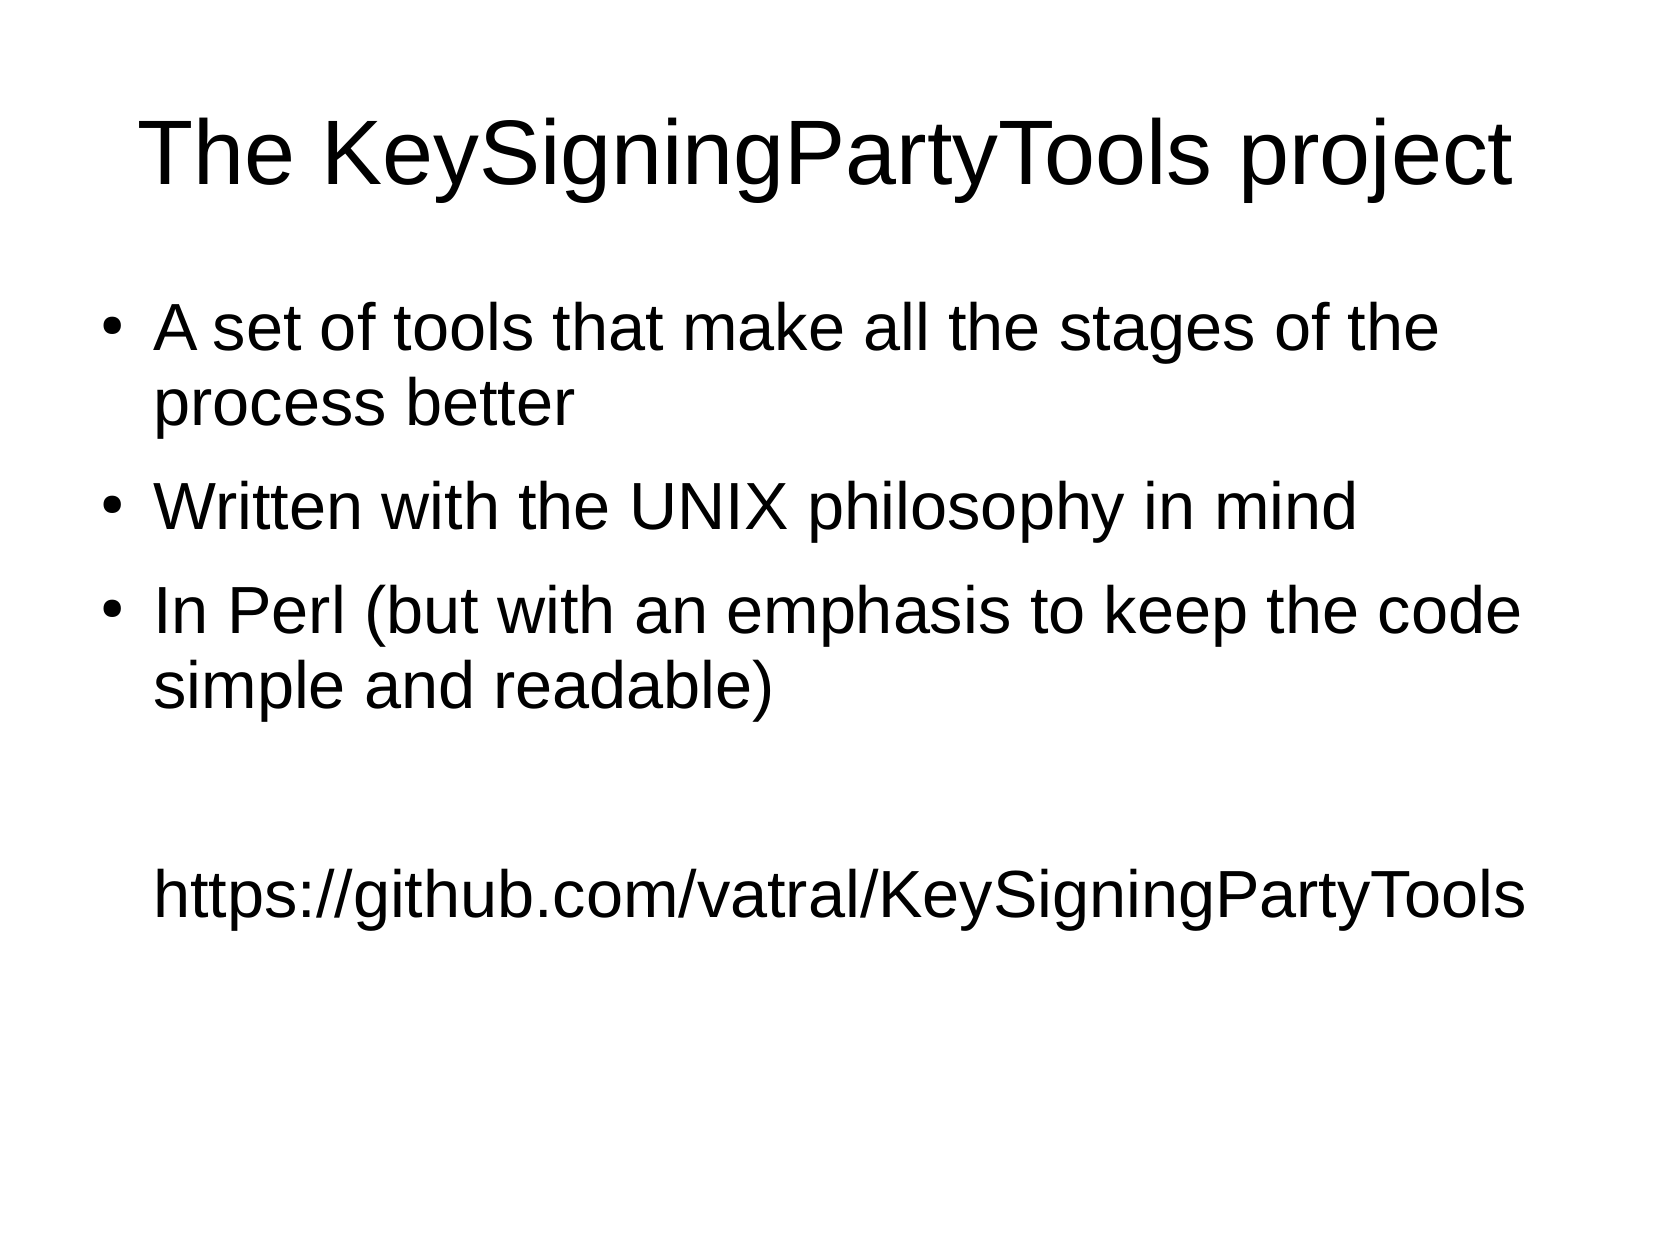

# The KeySigningPartyTools project
A set of tools that make all the stages of the process better
Written with the UNIX philosophy in mind
In Perl (but with an emphasis to keep the code simple and readable)
https://github.com/vatral/KeySigningPartyTools